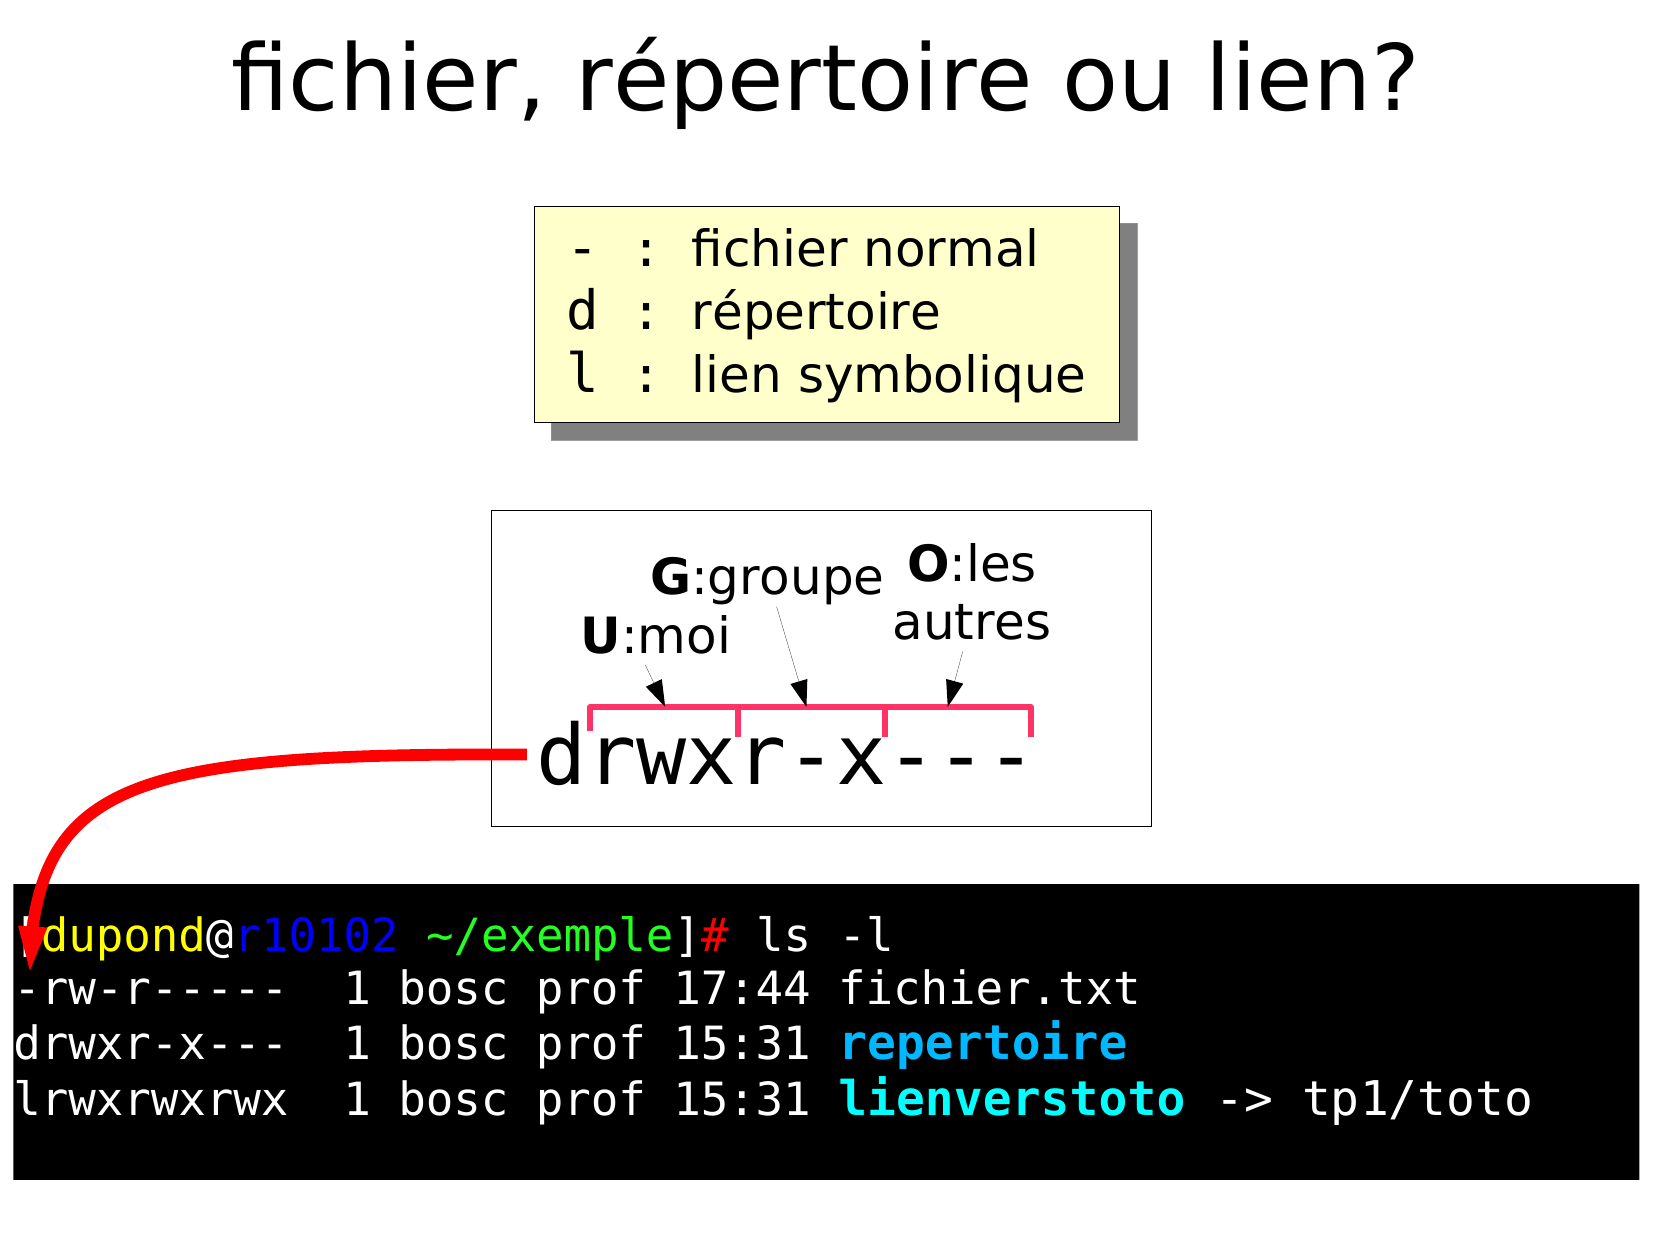

# fichier, répertoire ou lien?
- : fichier normal
d : répertoire
l : lien symbolique
O:les
autres
G:groupe
U:moi
drwxr-x---
[dupond@r10102 ~/exemple]# ls -l
-rw-r----- 1 bosc prof 17:44 fichier.txt
drwxr-x--- 1 bosc prof 15:31 repertoire
lrwxrwxrwx 1 bosc prof 15:31 lienverstoto -> tp1/toto